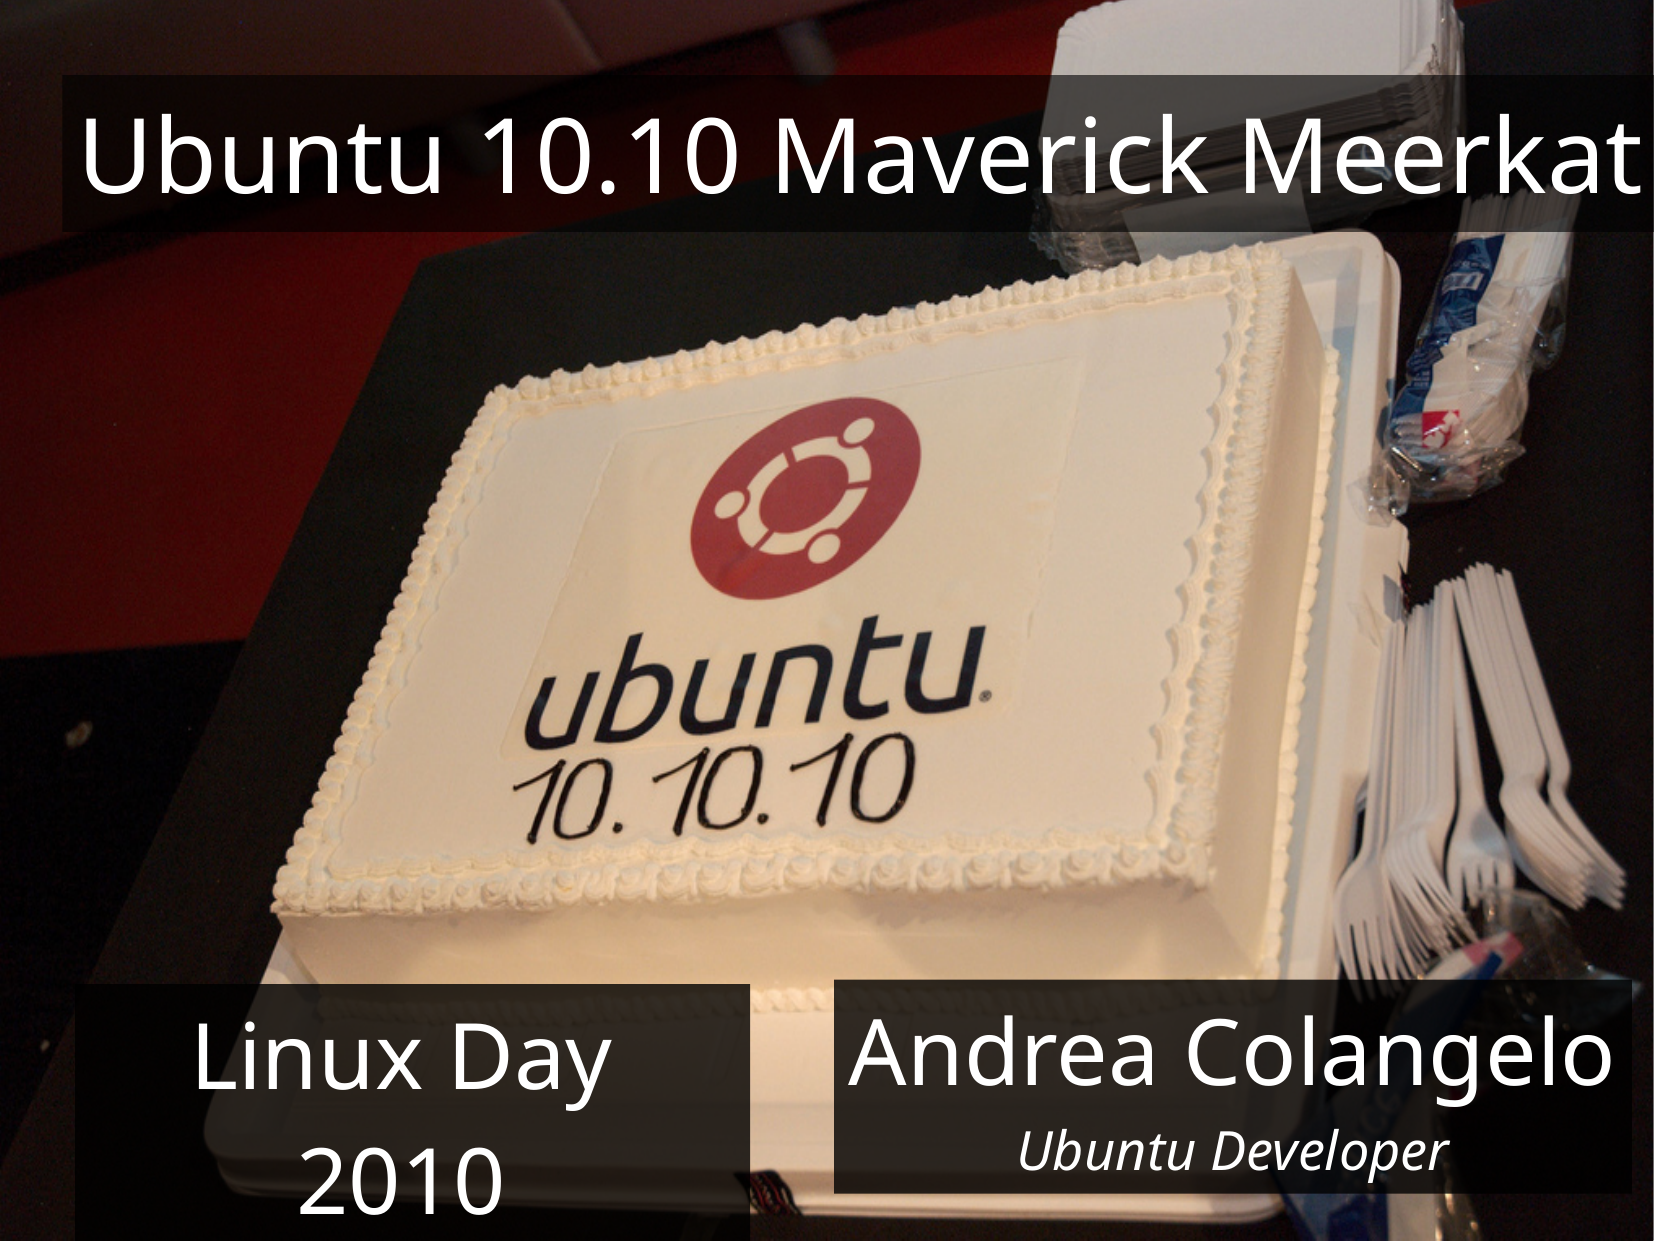

Ubuntu 10.10 Maverick Meerkat
Andrea Colangelo
Ubuntu Developer
Linux Day 2010
Fermo – 23 ottobre 2010